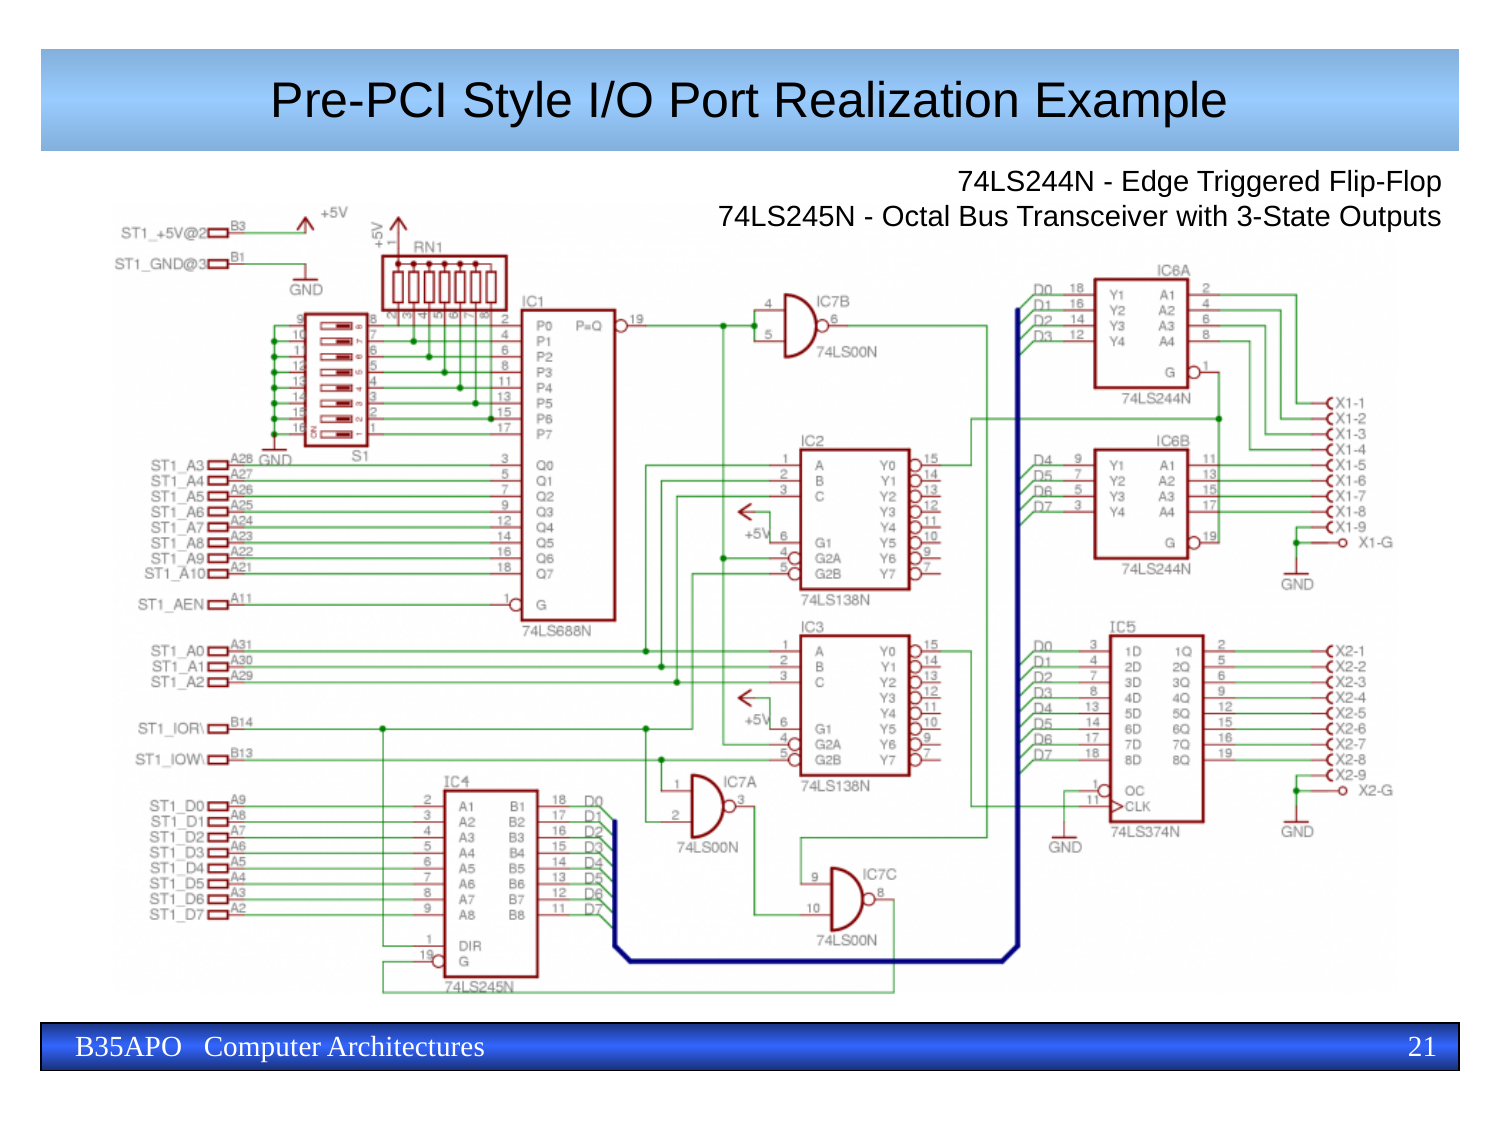

# Pre-PCI Style I/O Port Realization Example
74LS244N - Edge Triggered Flip-Flop
74LS245N - Octal Bus Transceiver with 3-State Outputs
B35APO Computer Architectures
21